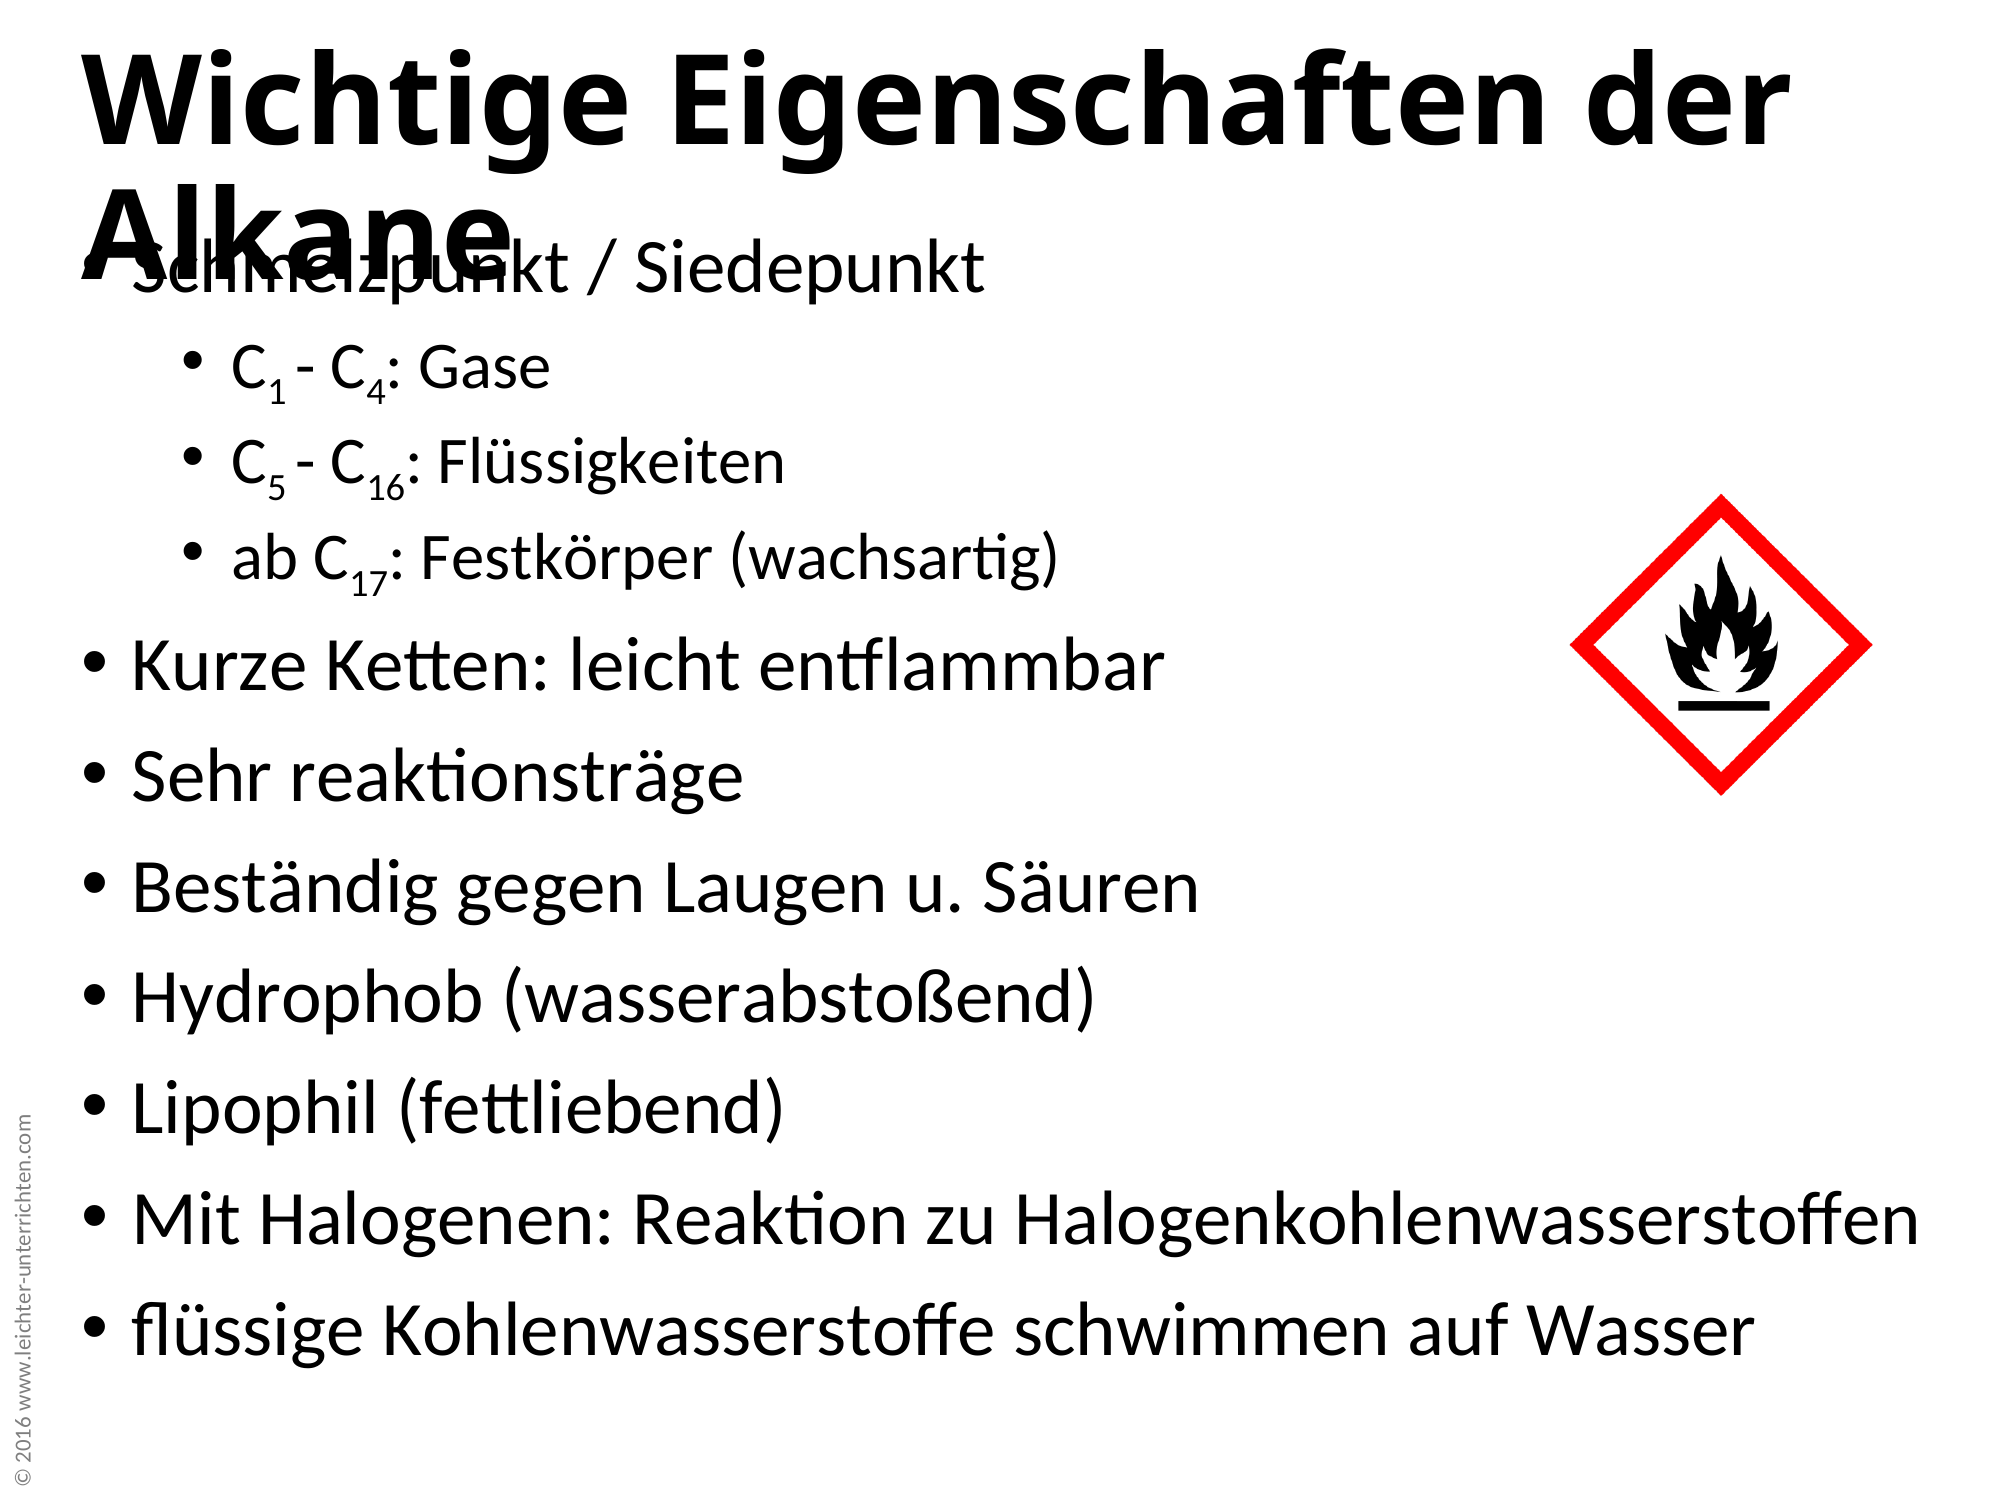

# Wichtige Eigenschaften der Alkane
Schmelzpunkt / Siedepunkt
C1 - C4: Gase
C5 - C16: Flüssigkeiten
ab C17: Festkörper (wachsartig)
Kurze Ketten: leicht entflammbar
Sehr reaktionsträge
Beständig gegen Laugen u. Säuren
Hydrophob (wasserabstoßend)
Lipophil (fettliebend)
Mit Halogenen: Reaktion zu Halogenkohlenwasserstoffen
flüssige Kohlenwasserstoffe schwimmen auf Wasser